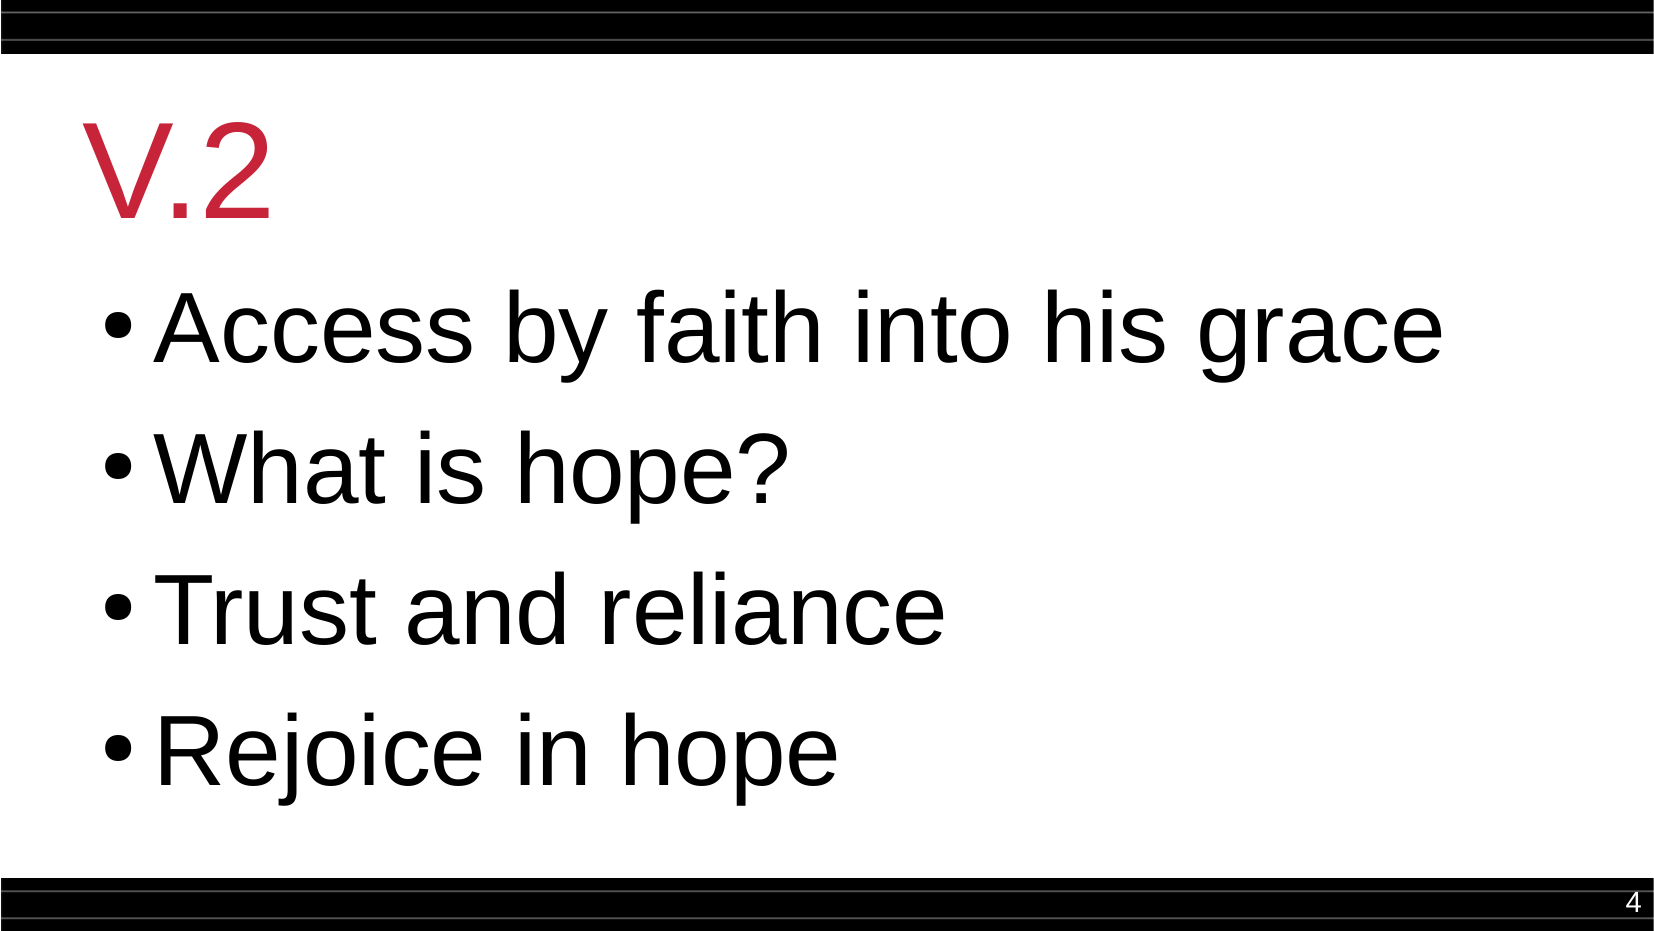

# V.2
Access by faith into his grace
What is hope?
Trust and reliance
Rejoice in hope